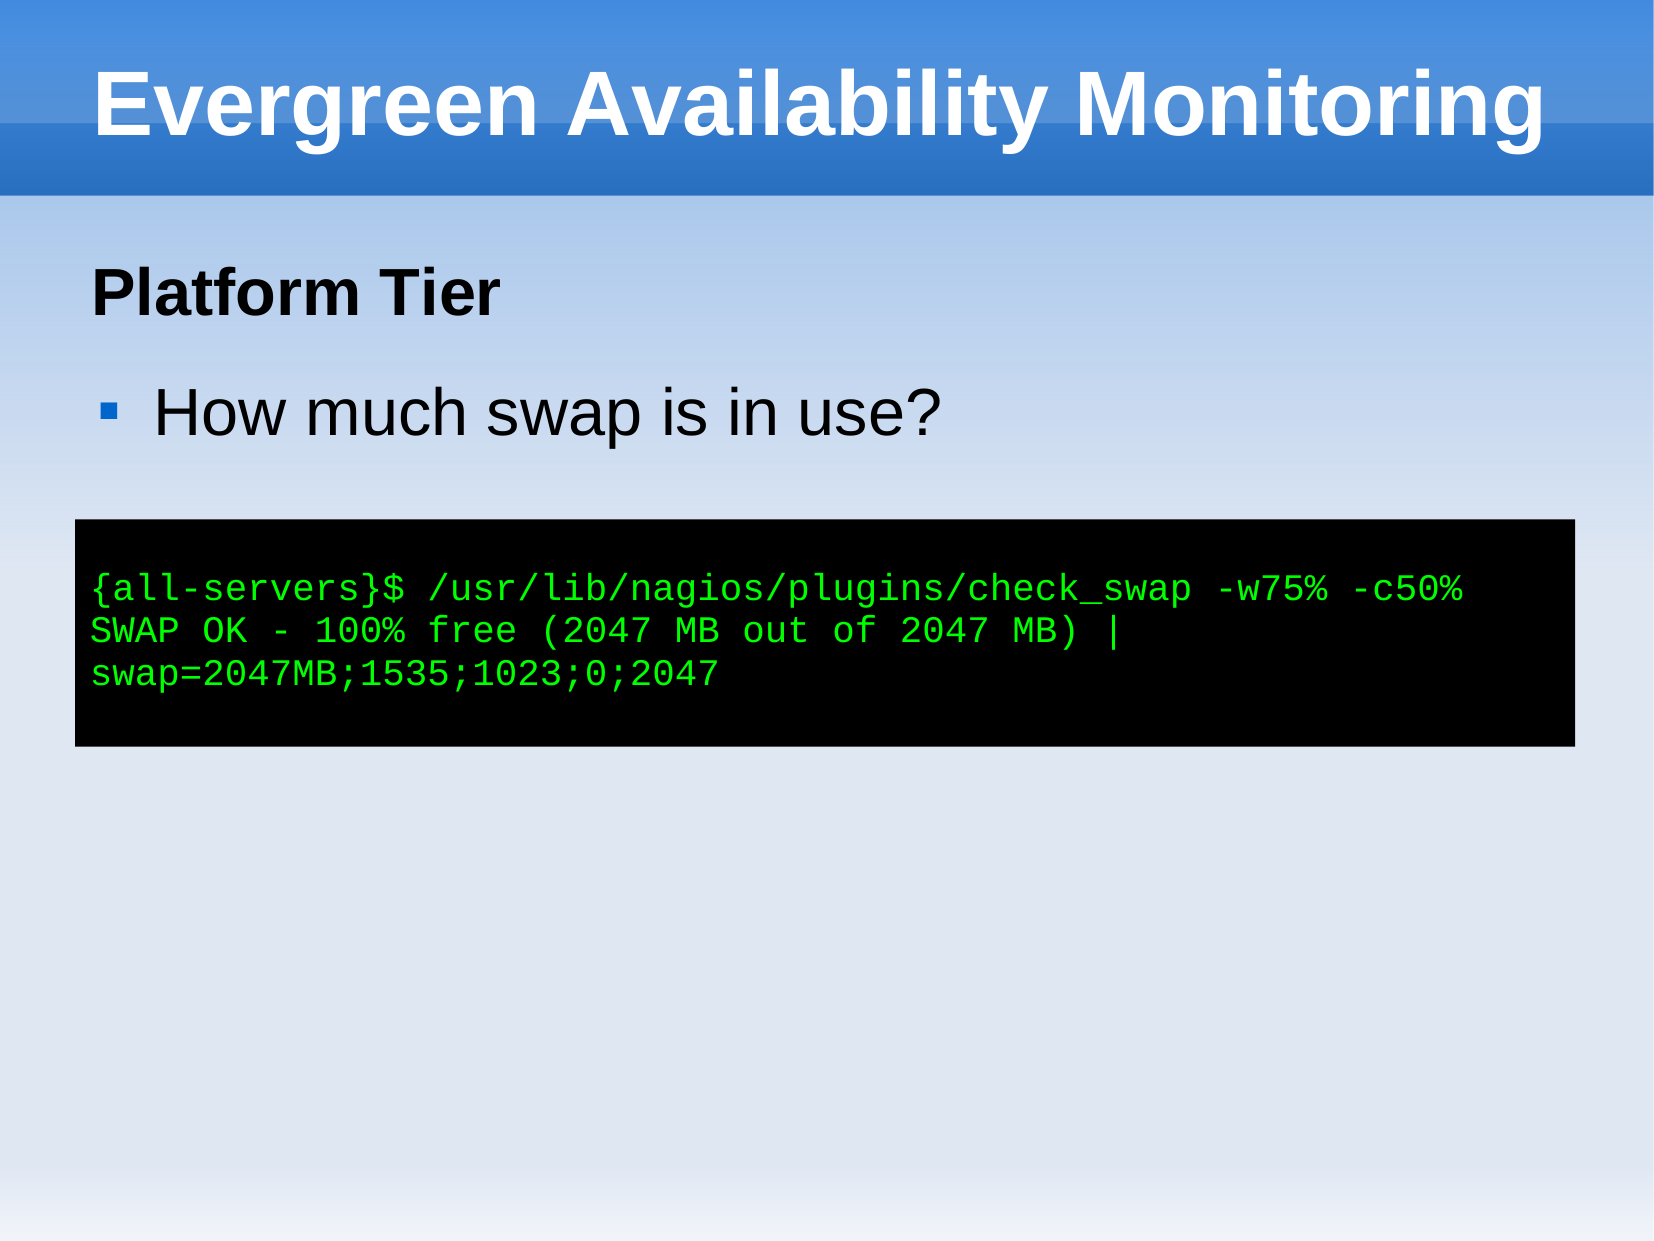

# Evergreen Availability Monitoring
Platform Tier
How much swap is in use?
{all-servers}$ /usr/lib/nagios/plugins/check_swap -w75% -c50%
SWAP OK - 100% free (2047 MB out of 2047 MB) |swap=2047MB;1535;1023;0;2047